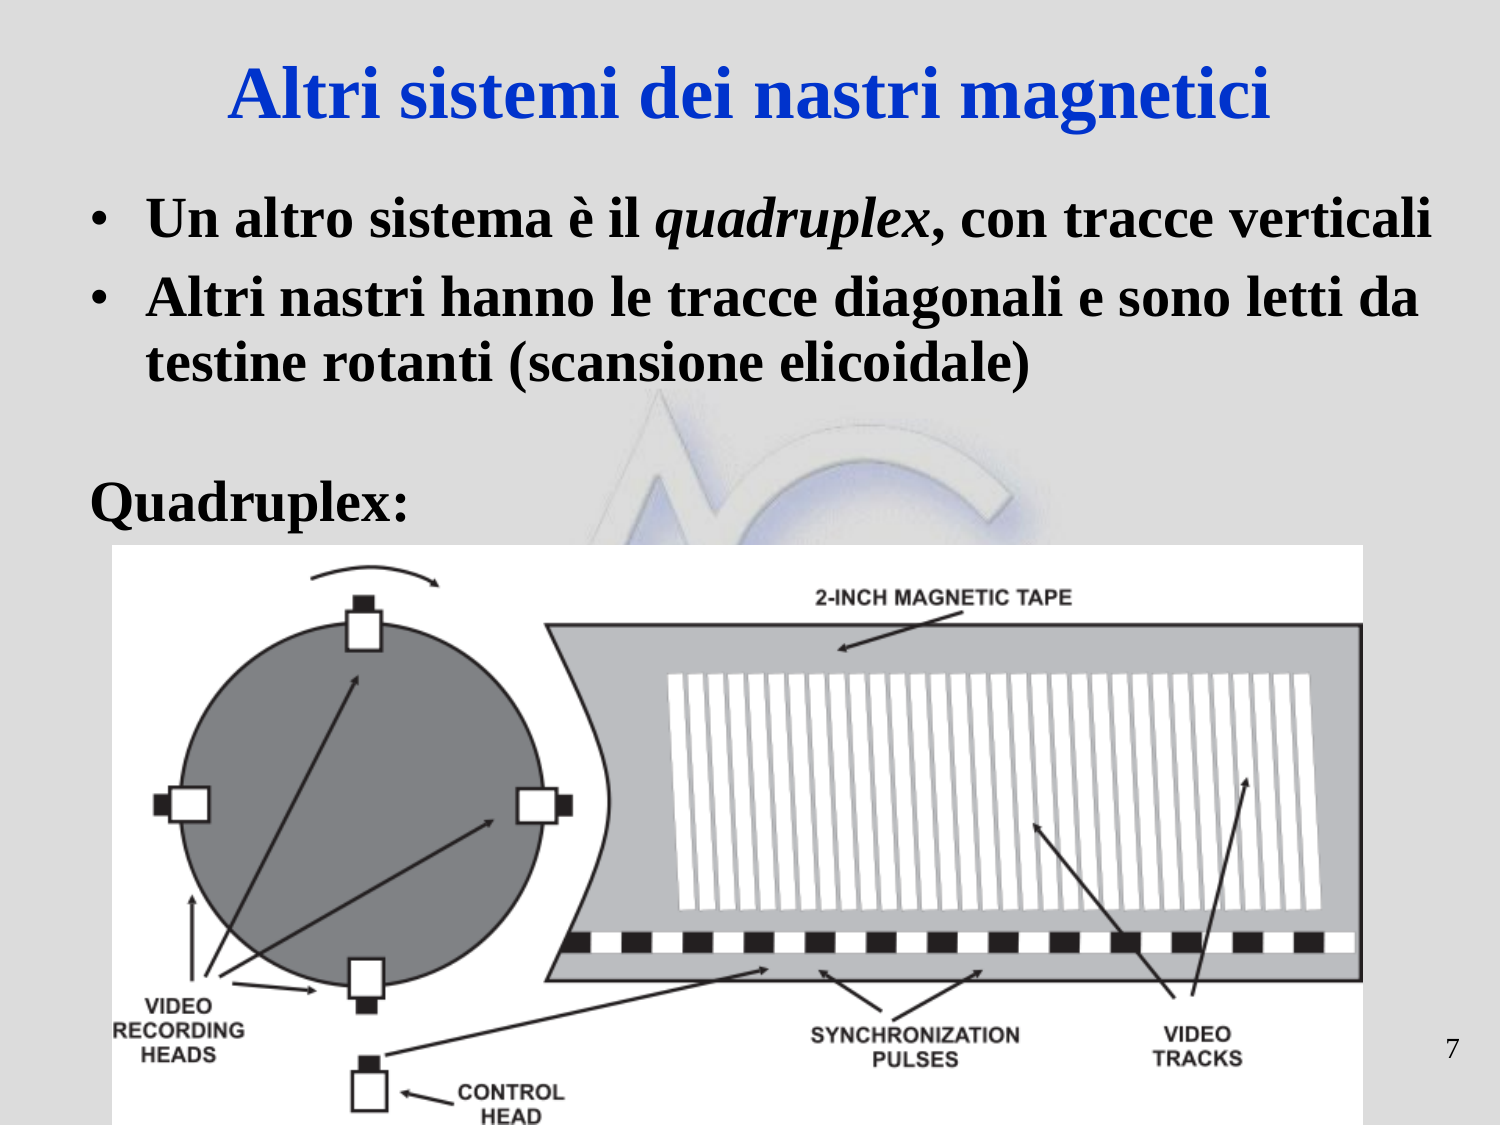

# Altri sistemi dei nastri magnetici
Un altro sistema è il quadruplex, con tracce verticali
Altri nastri hanno le tracce diagonali e sono letti da testine rotanti (scansione elicoidale)
Quadruplex:
7